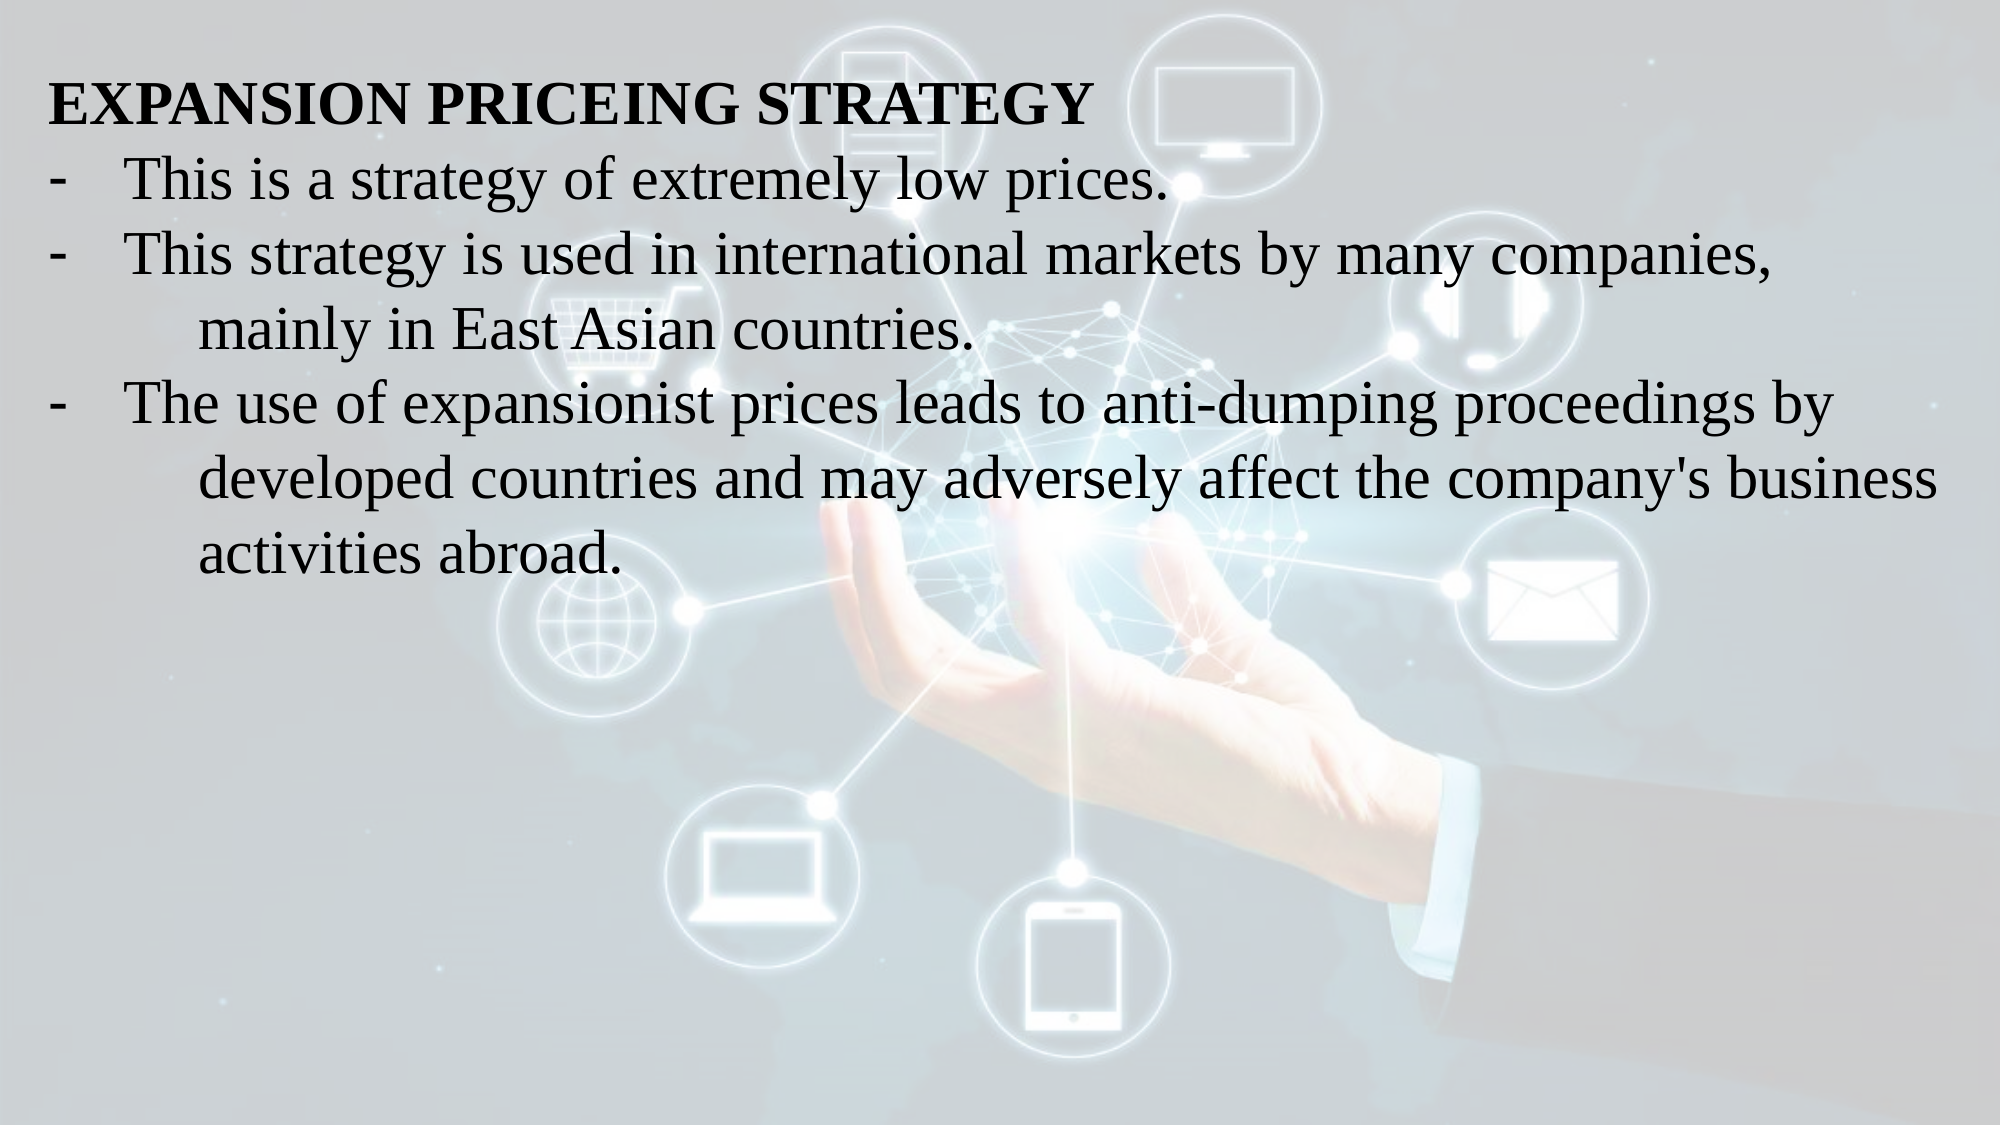

EXPANSION PRICEING STRATEGY
This is a strategy of extremely low prices.
This strategy is used in international markets by many companies, mainly in East Asian countries.
The use of expansionist prices leads to anti-dumping proceedings by developed countries and may adversely affect the company's business activities abroad.